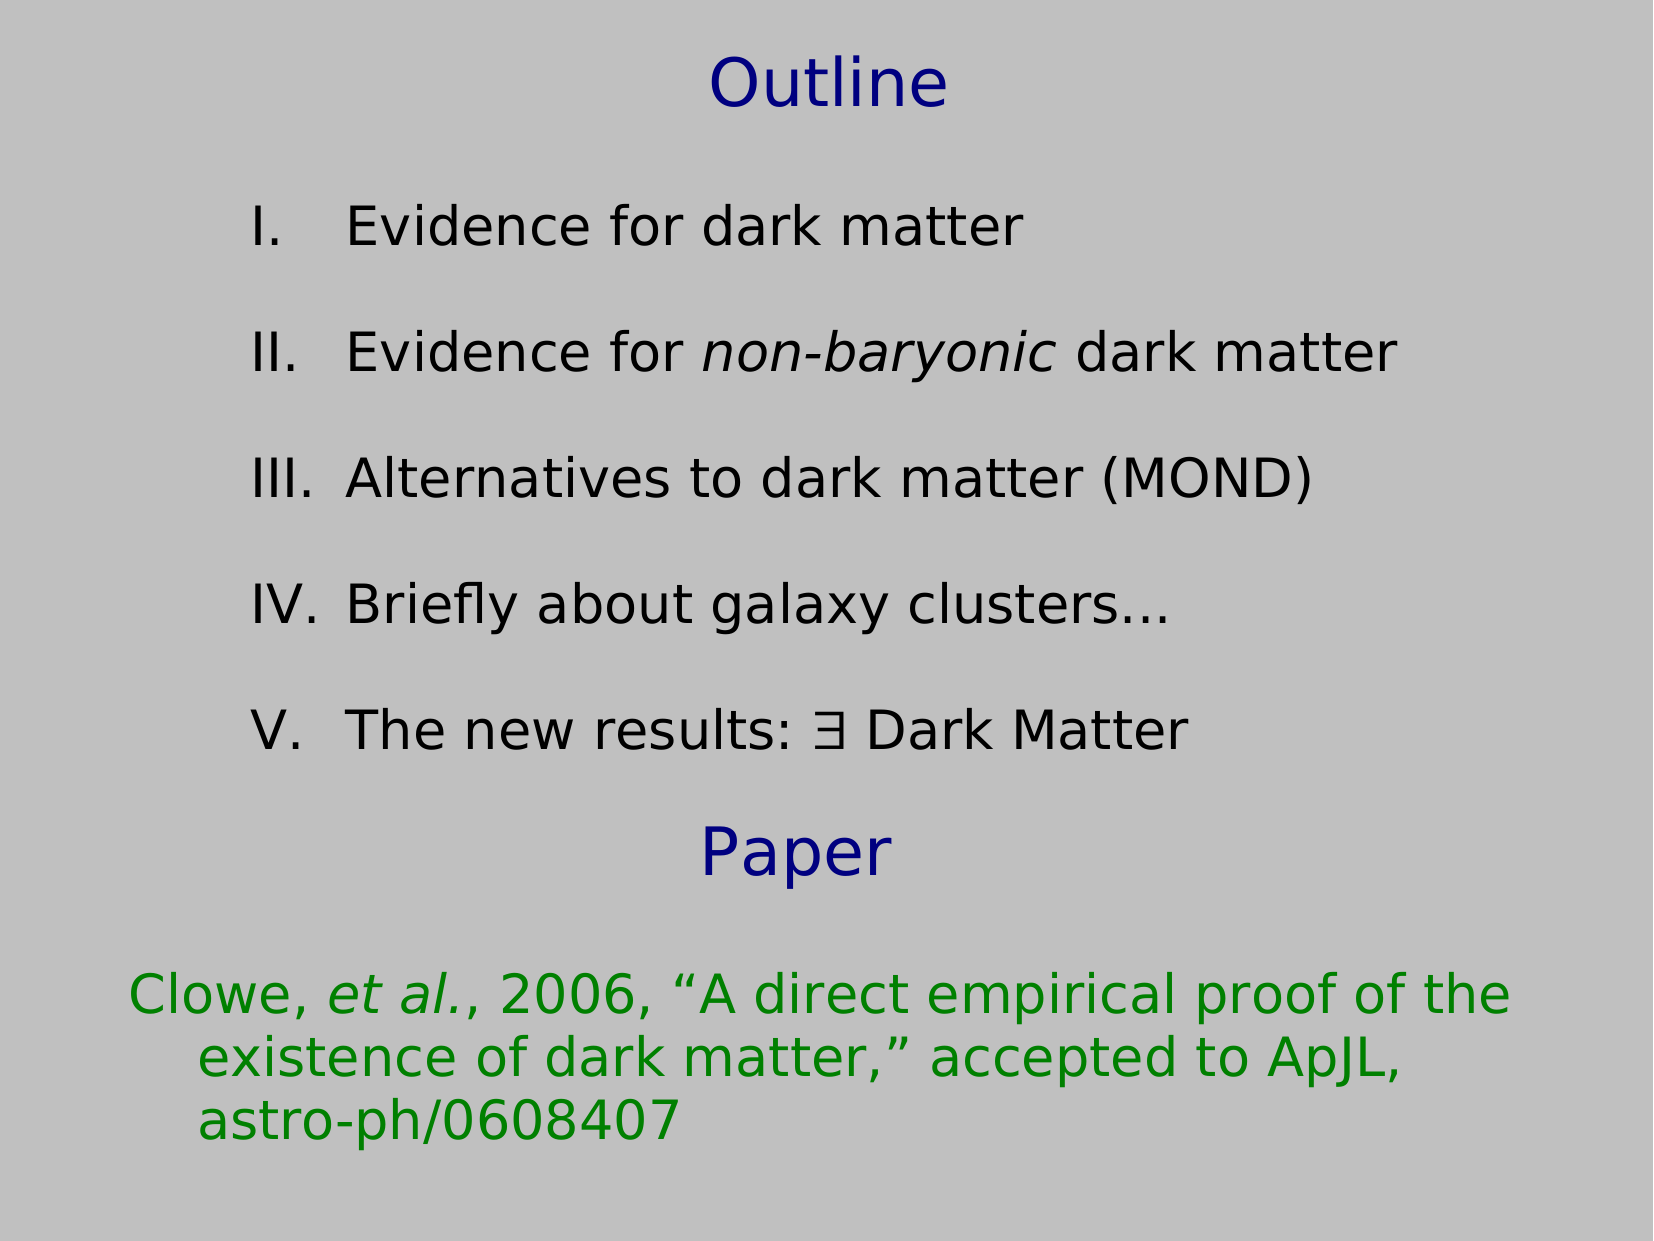

Outline
I.	Evidence for dark matter
II.	Evidence for non-baryonic dark matter
III.	Alternatives to dark matter (MOND)
IV.	Briefly about galaxy clusters...
V.	The new results: ∃ Dark Matter
Paper
Clowe, et al., 2006, “A direct empirical proof of the existence of dark matter,” accepted to ApJL, astro-ph/0608407